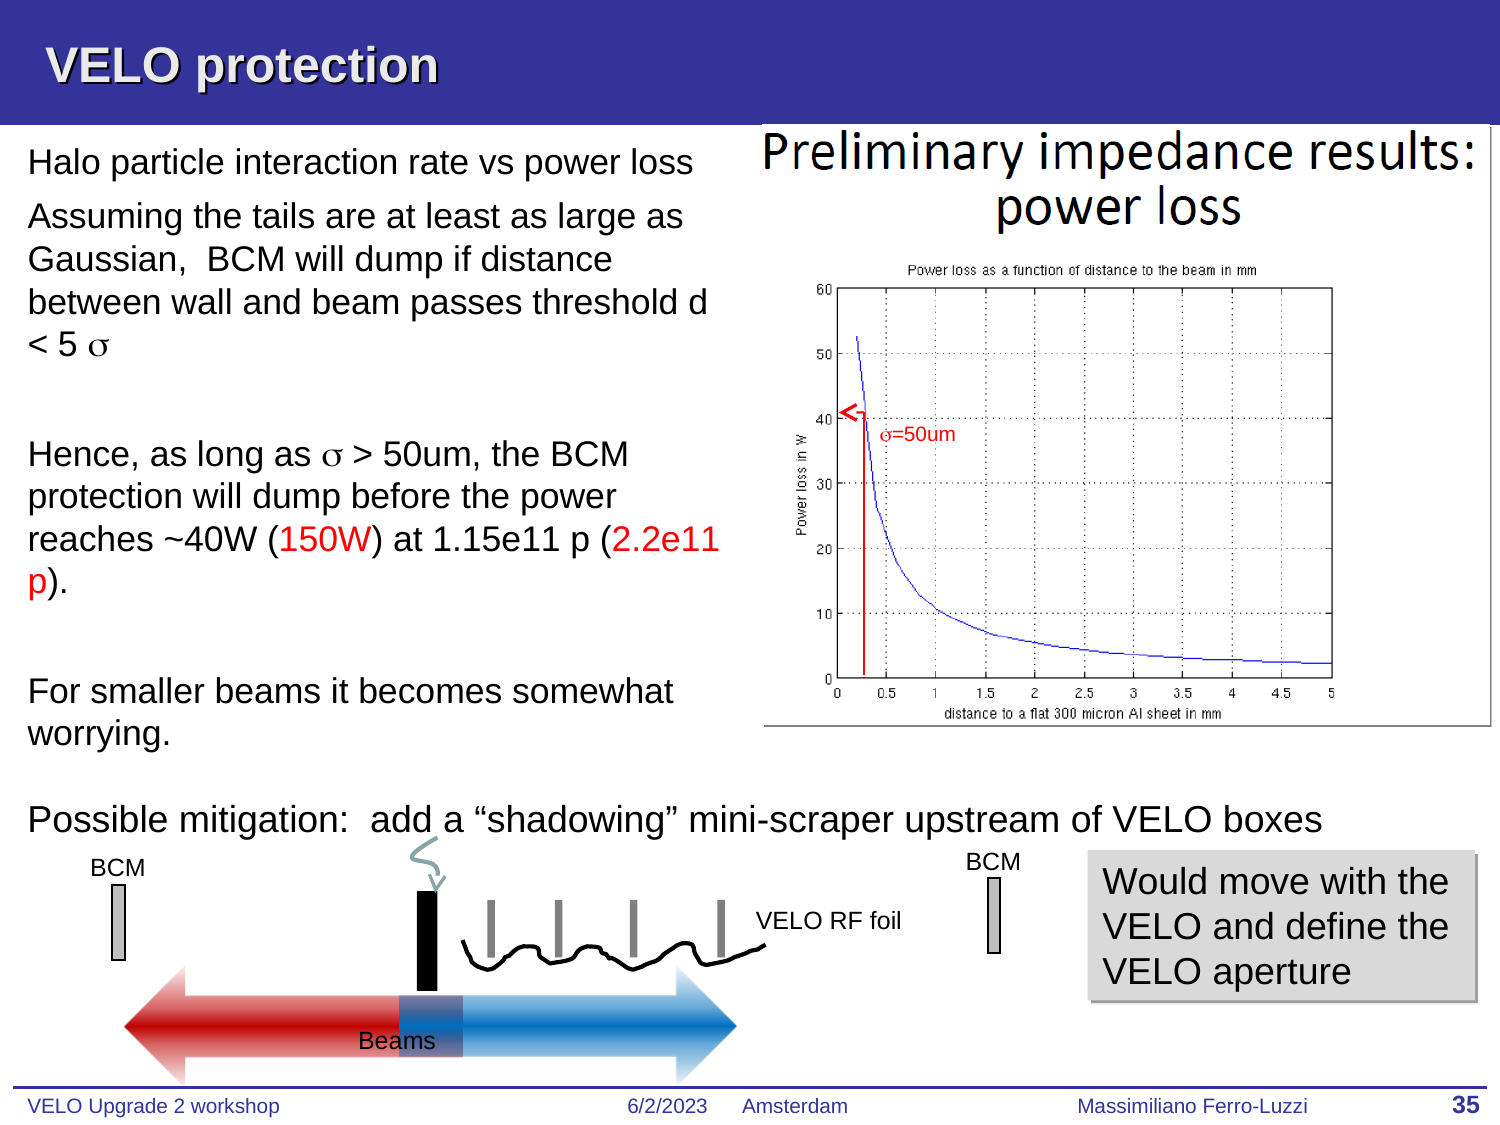

# VELO protection
Halo particle interaction rate vs power loss
Assuming the tails are at least as large as Gaussian, BCM will dump if distance between wall and beam passes threshold d < 5 
Hence, as long as  > 50um, the BCM protection will dump before the power reaches ~40W (150W) at 1.15e11 p (2.2e11 p).
For smaller beams it becomes somewhat worrying.
=50um
Possible mitigation: add a “shadowing” mini-scraper upstream of VELO boxes
BCM
BCM
VELO RF foil
Beams
Would move with the VELO and define the VELO aperture